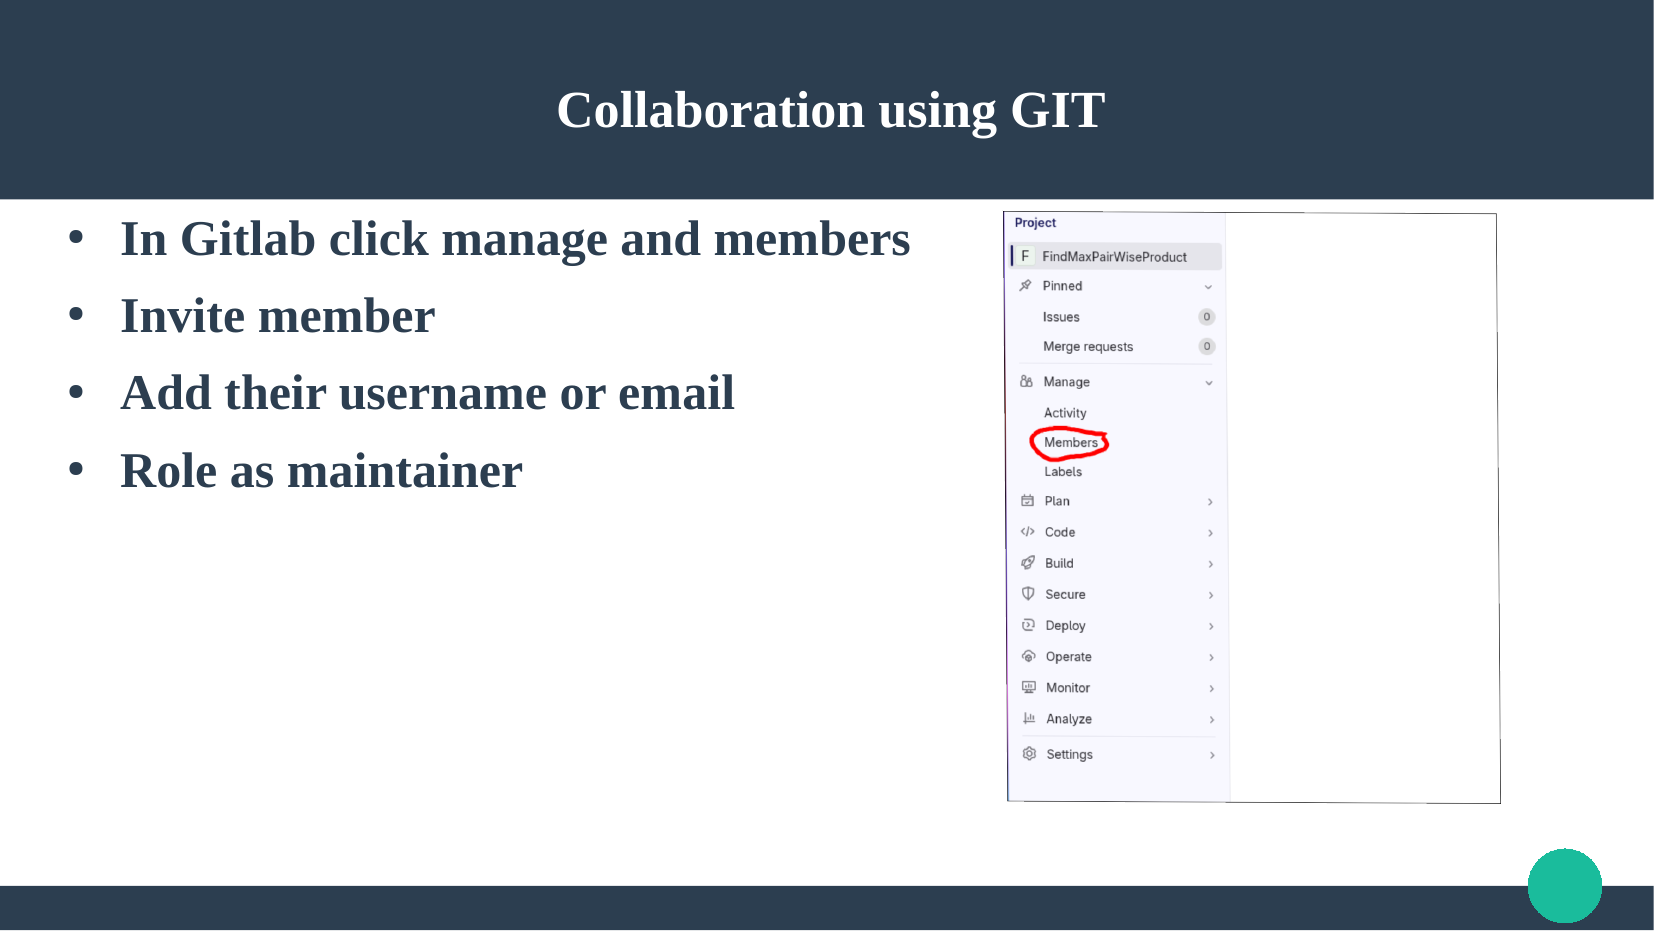

# Collaboration using GIT
In Gitlab click manage and members
Invite member
Add their username or email
Role as maintainer